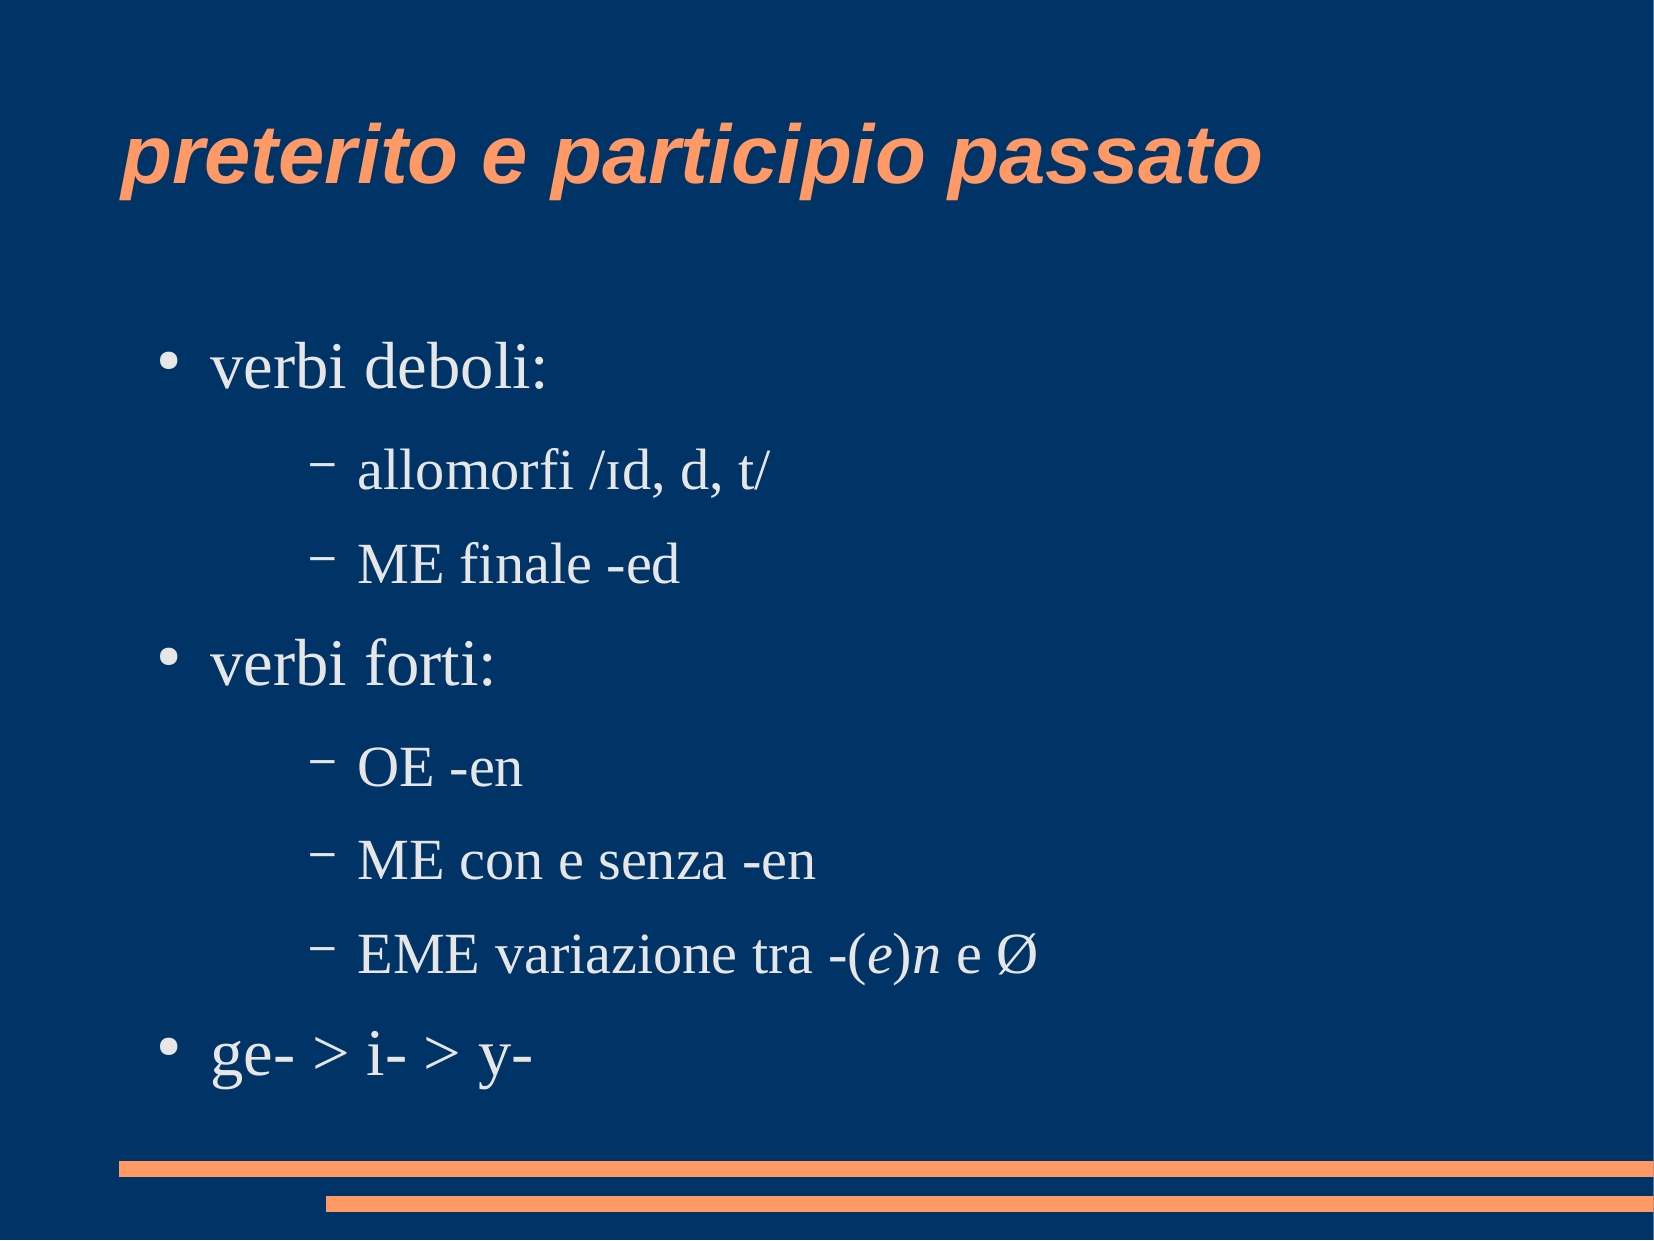

# preterito e participio passato
verbi deboli:
allomorfi /ɪd, d, t/
ME finale -ed
verbi forti:
OE -en
ME con e senza -en
EME variazione tra -(e)n e Ø
ge- > i- > y-